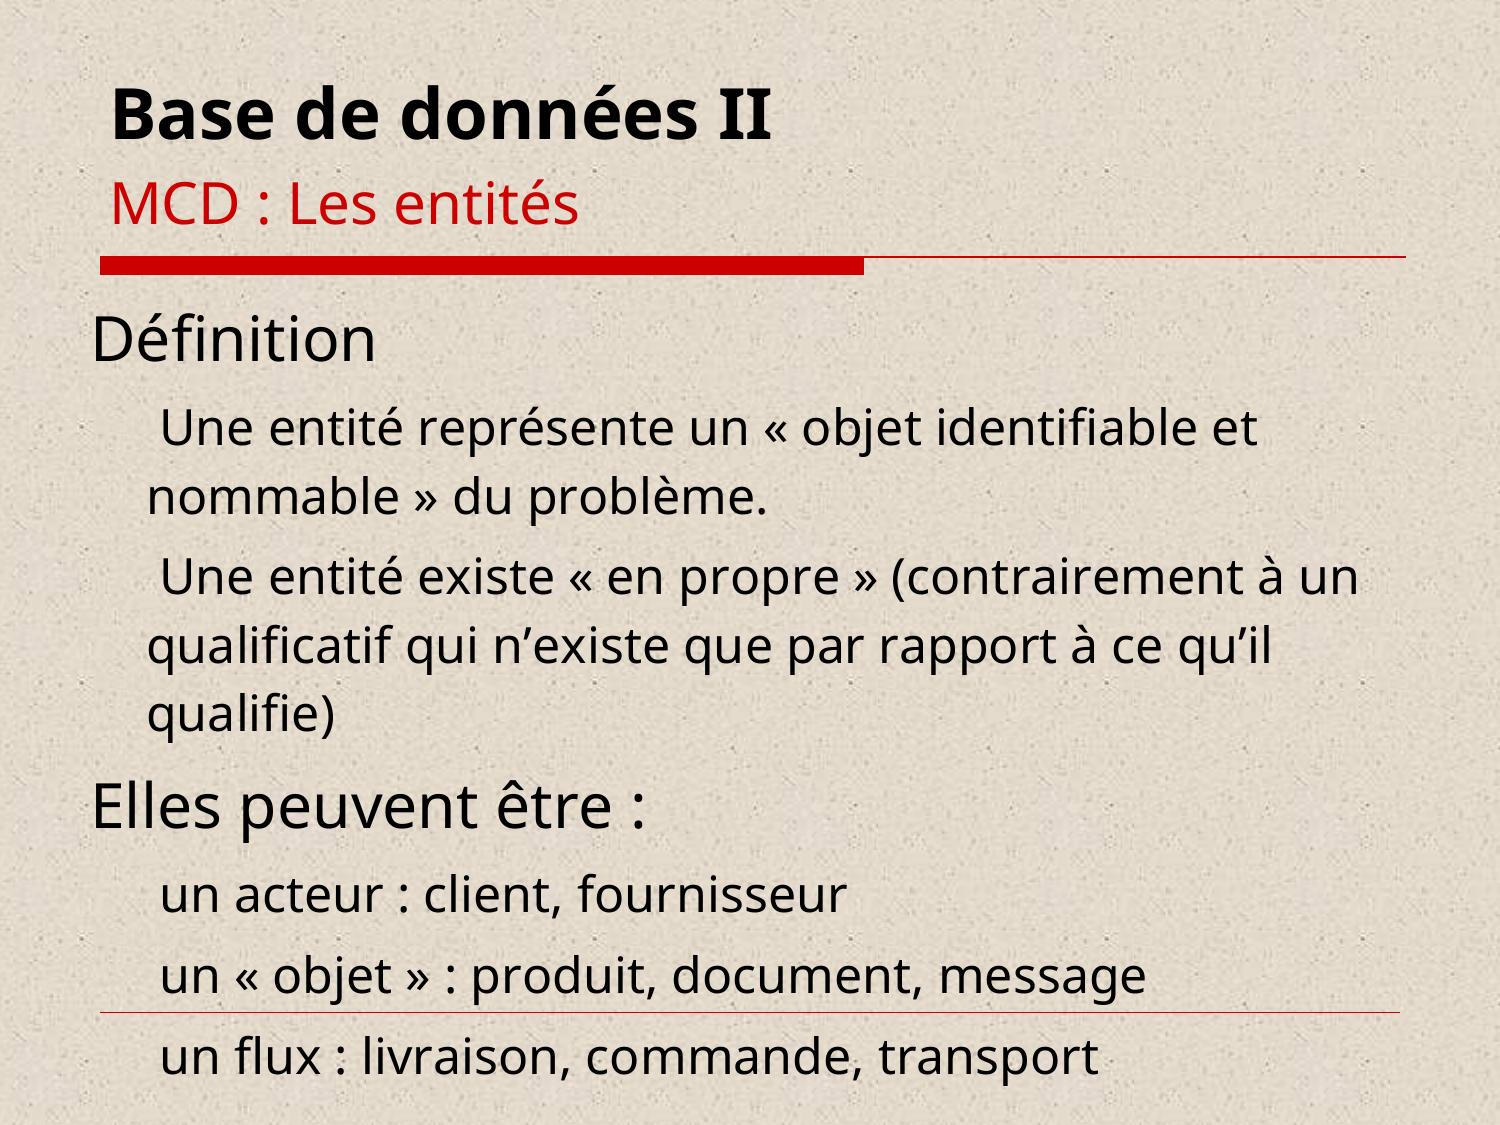

Base de données II
MCD : Les entités
# Définition
 Une entité représente un « objet identifiable et nommable » du problème.
 Une entité existe « en propre » (contrairement à un qualificatif qui n’existe que par rapport à ce qu’il qualifie)
Elles peuvent être :
 un acteur : client, fournisseur
 un « objet » : produit, document, message
 un flux : livraison, commande, transport